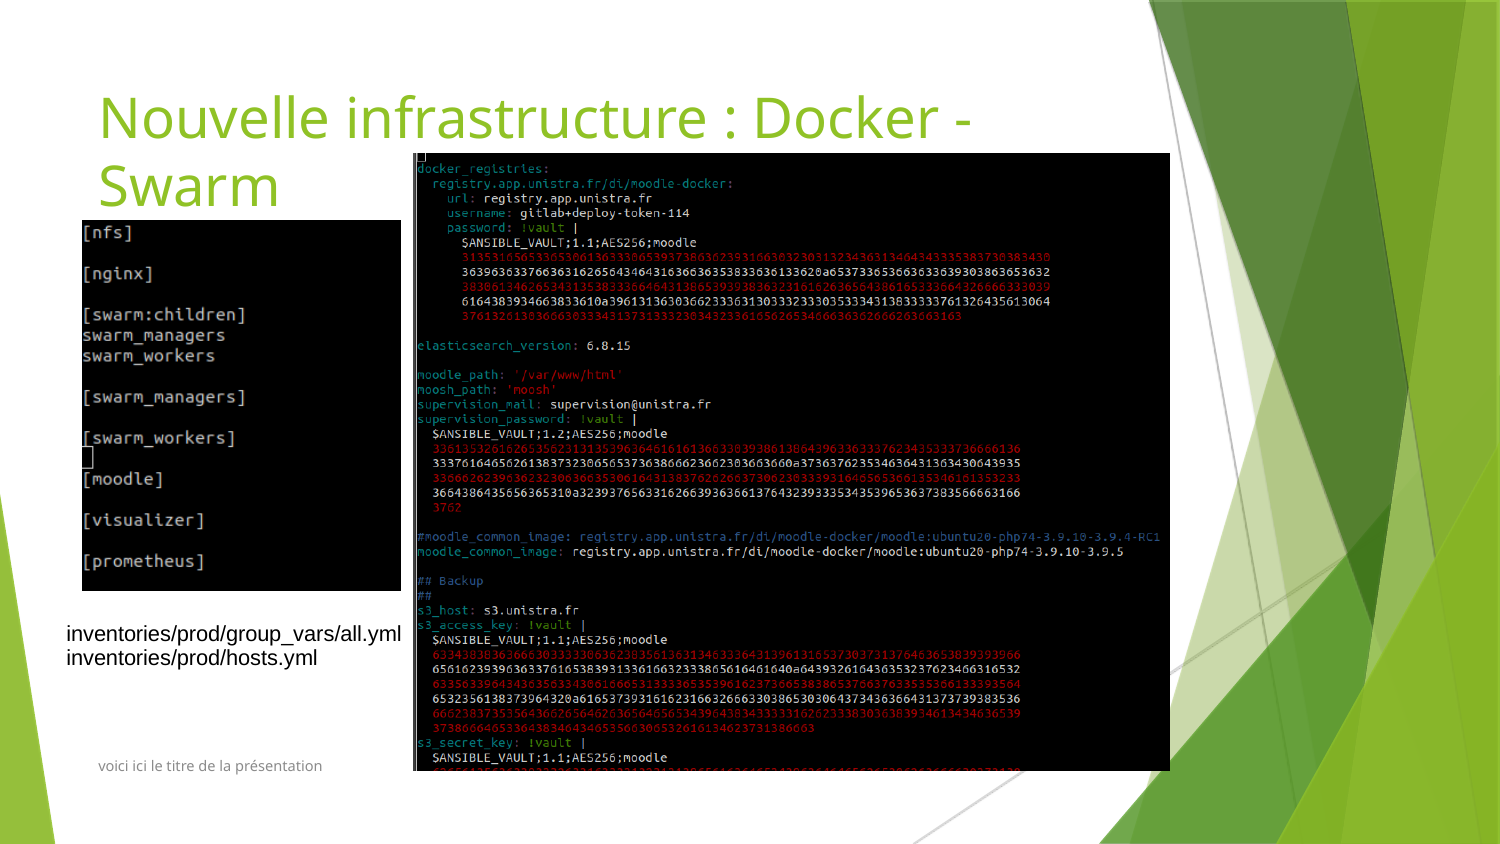

# Nouvelle infrastructure : Docker - Swarm
inventories/prod/group_vars/all.yml
inventories/prod/hosts.yml
voici ici le titre de la présentation